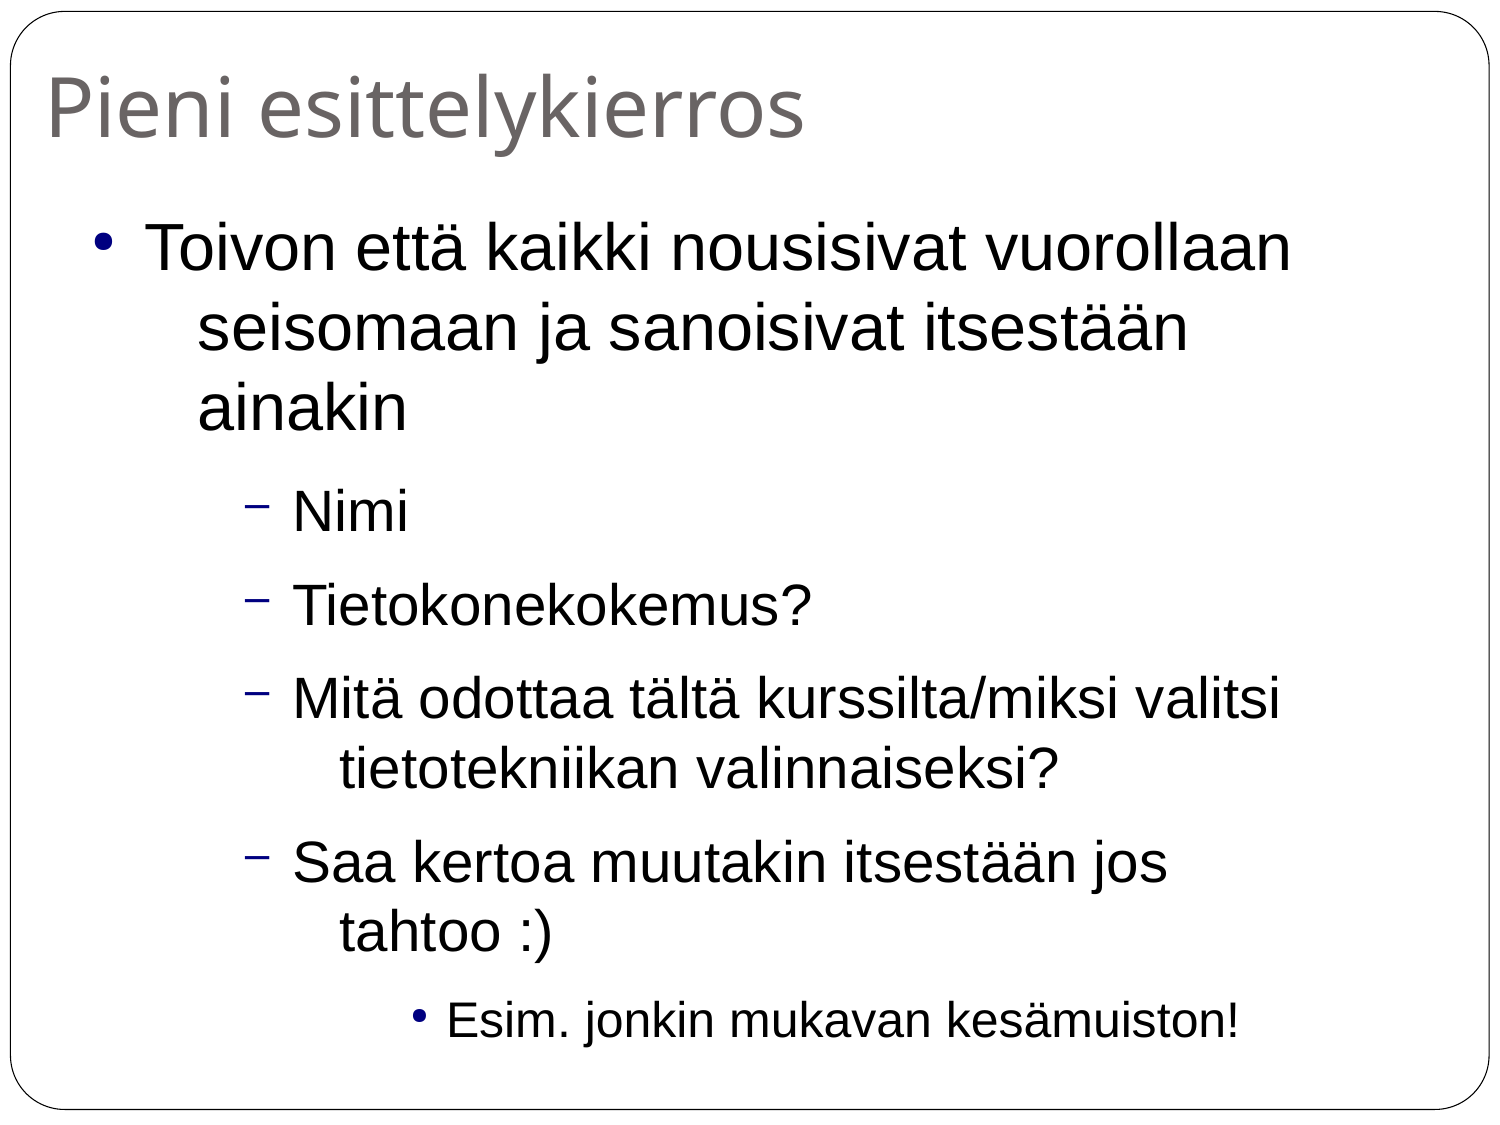

# Pieni esittelykierros
Toivon että kaikki nousisivat vuorollaan seisomaan ja sanoisivat itsestään ainakin
Nimi
Tietokonekokemus?
Mitä odottaa tältä kurssilta/miksi valitsi tietotekniikan valinnaiseksi?
Saa kertoa muutakin itsestään jos tahtoo :)
Esim. jonkin mukavan kesämuiston!